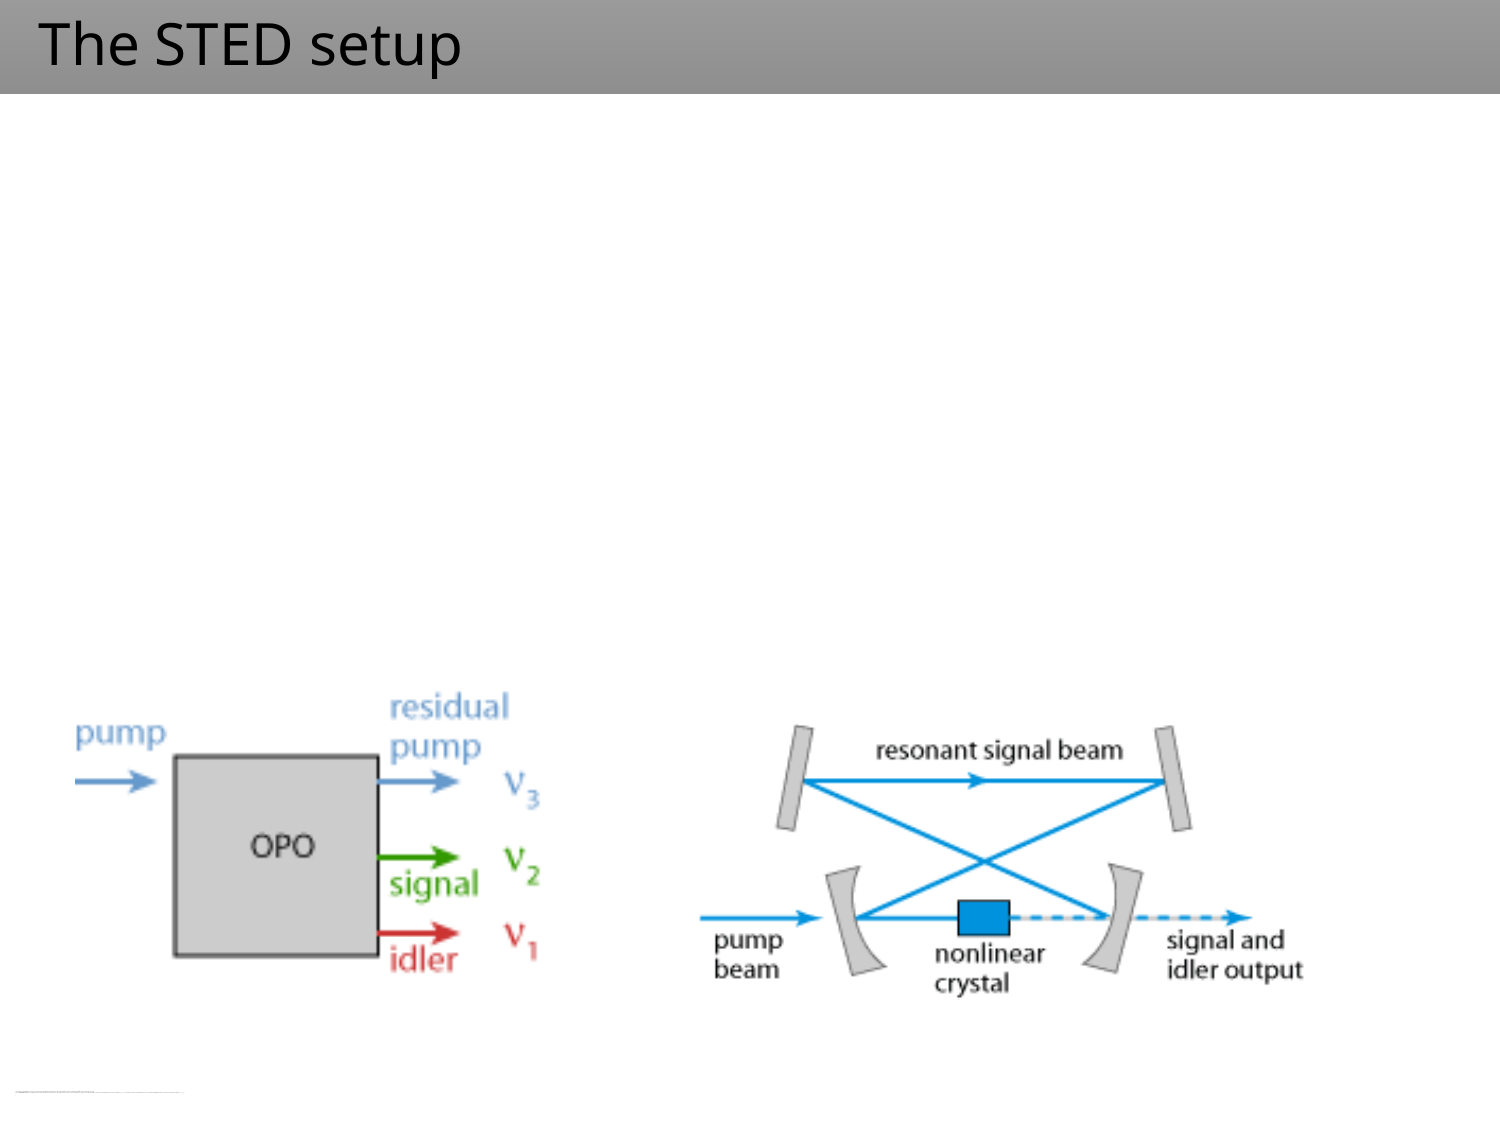

# The STED setup
tunable light source operating between 500 nm and 650nm is provided through modelocked titanium-sapphire (Ti:Sapphire) 80 MHz laser The average output power of a well-tuned system can exceed 500mW in the center of the tuning range
OPO An optical parametric oscillator (OPO) is a parametric oscillator which oscillates at optical frequencies. It converts an input laser wave (called "pump") into two output waves of lower frequency (ωs,ωi) by means of nonlinear optical interaction. The sum of the output waves frequencies is equal to the input wave frequency: ωs + ωi = ωp. For historic reasons, the two output waves are called "signal" and "idler". A special case is the degenerate OPO, when the output frequency is one-half the pump frequency, ωs = ωi = ωp / 2.